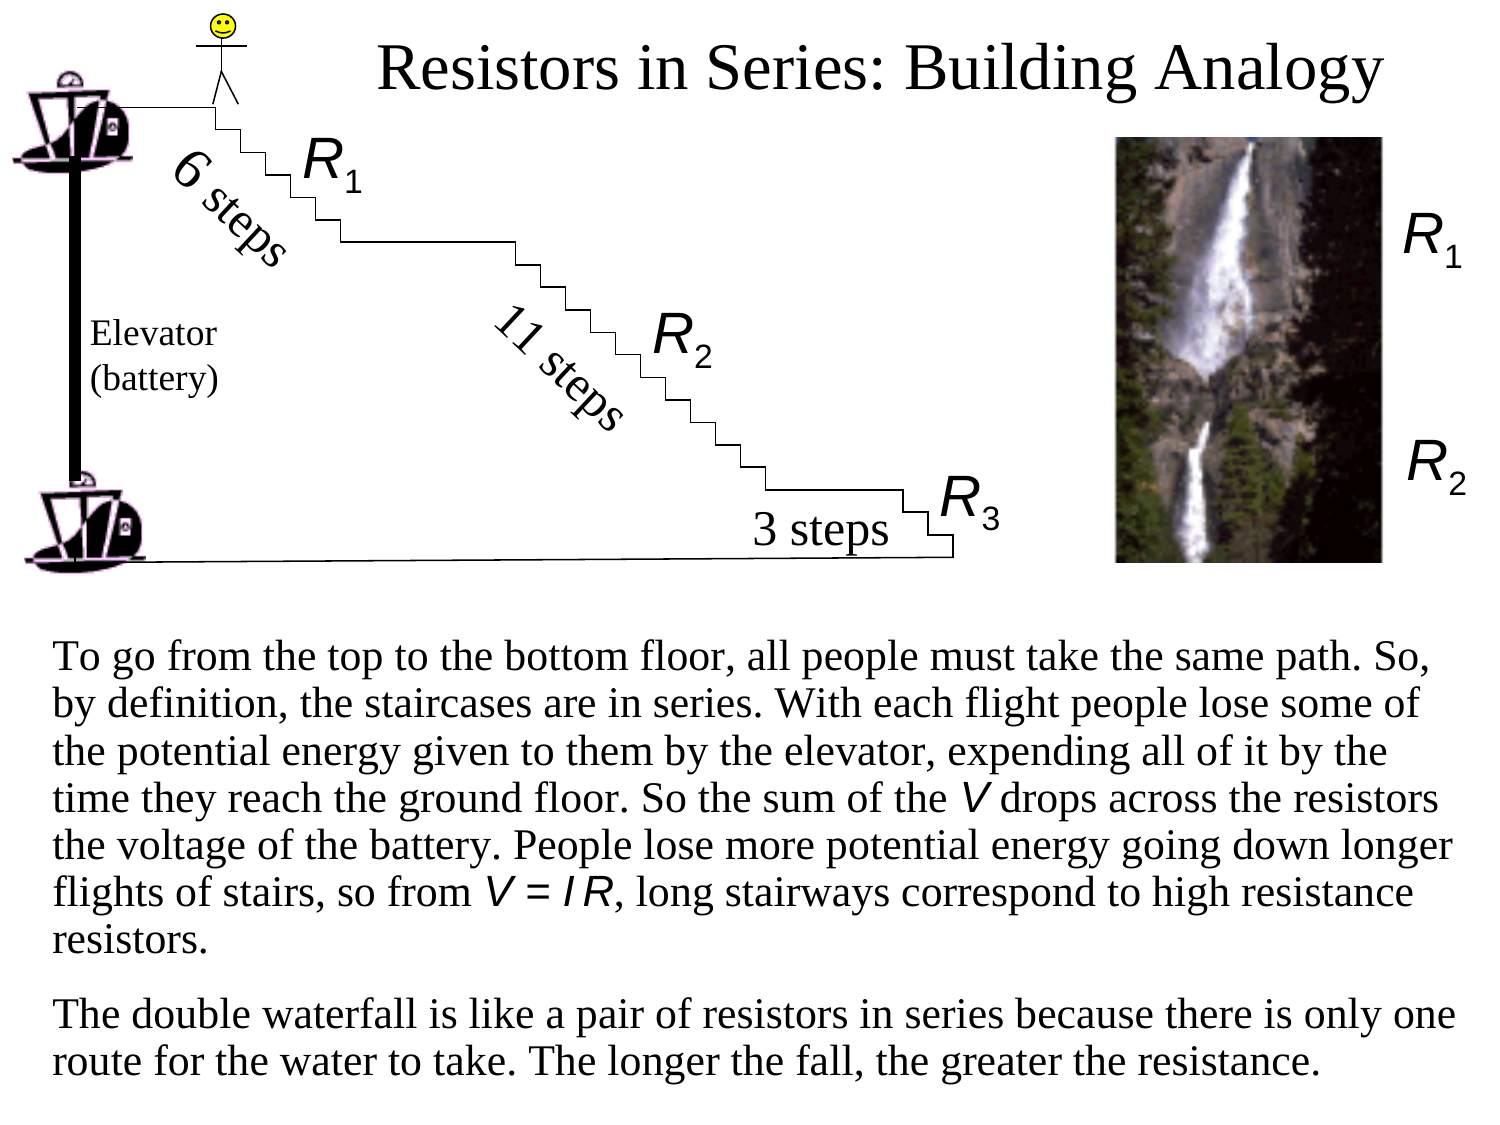

# Resistors in Series: Building Analogy
R1
6 steps
R1
R2
Elevator (battery)
11 steps
R2
R3
3 steps
To go from the top to the bottom floor, all people must take the same path. So, by definition, the staircases are in series. With each flight people lose some of the potential energy given to them by the elevator, expending all of it by the time they reach the ground floor. So the sum of the V drops across the resistors the voltage of the battery. People lose more potential energy going down longer flights of stairs, so from V = I R, long stairways correspond to high resistance resistors.
The double waterfall is like a pair of resistors in series because there is only one route for the water to take. The longer the fall, the greater the resistance.